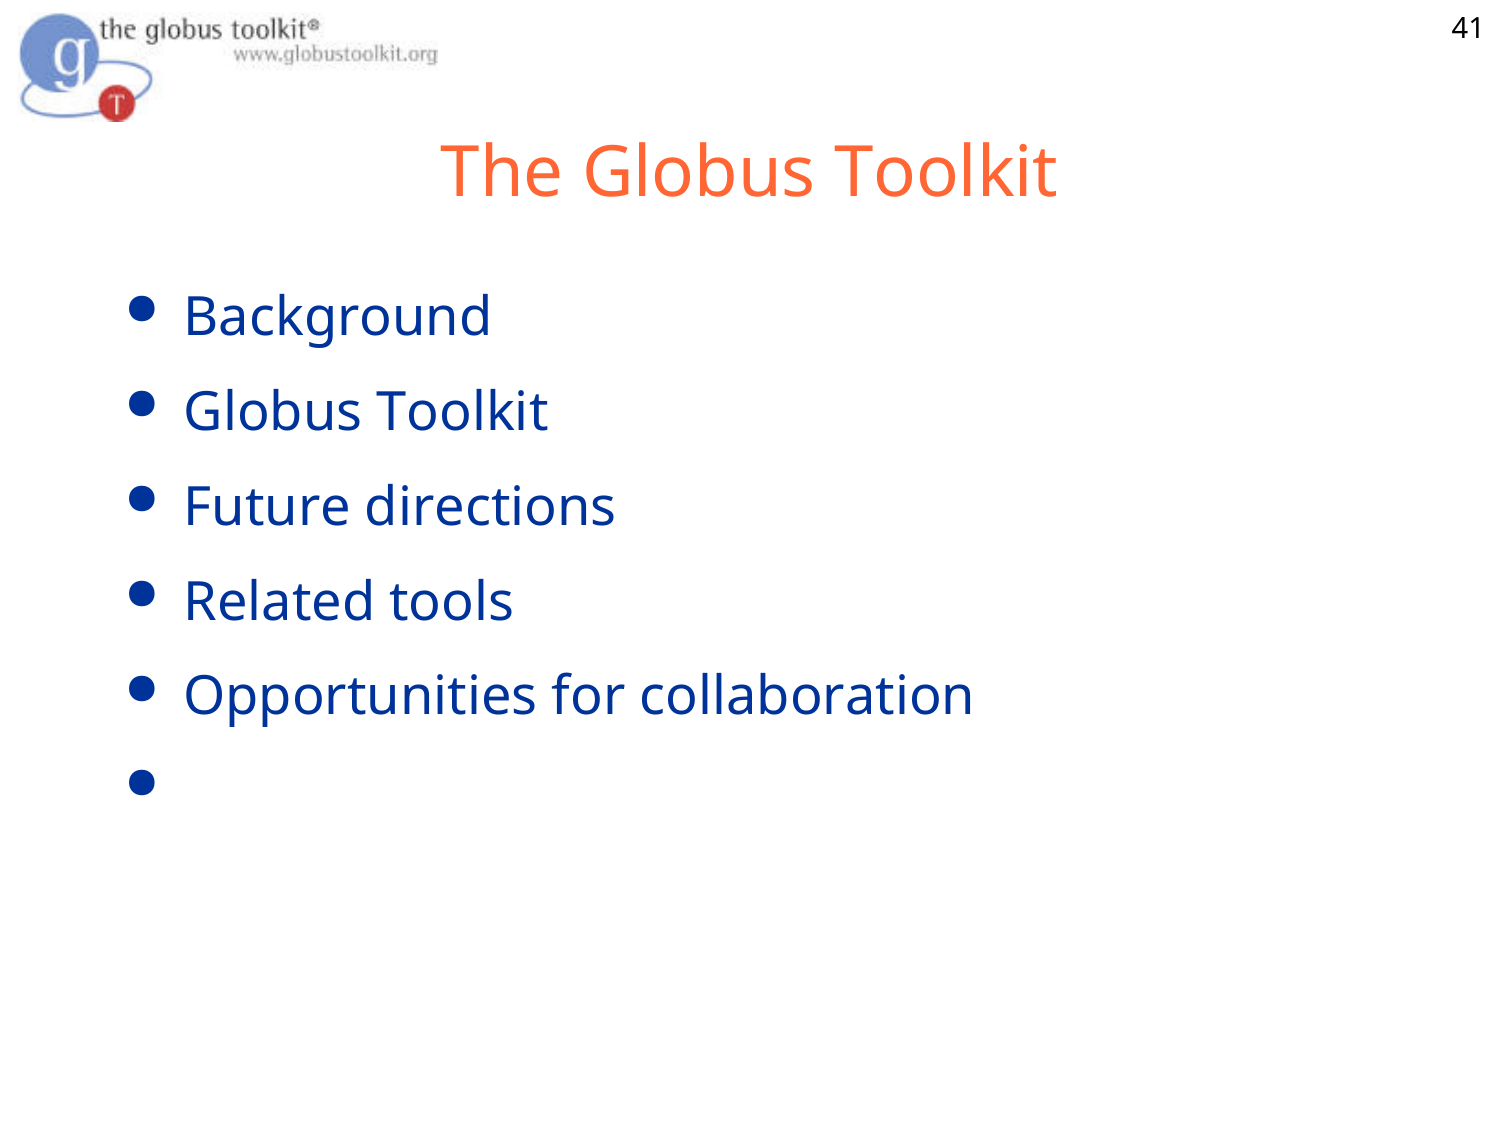

41
# The Globus Toolkit
Background
Globus Toolkit
Future directions
Related tools
Opportunities for collaboration